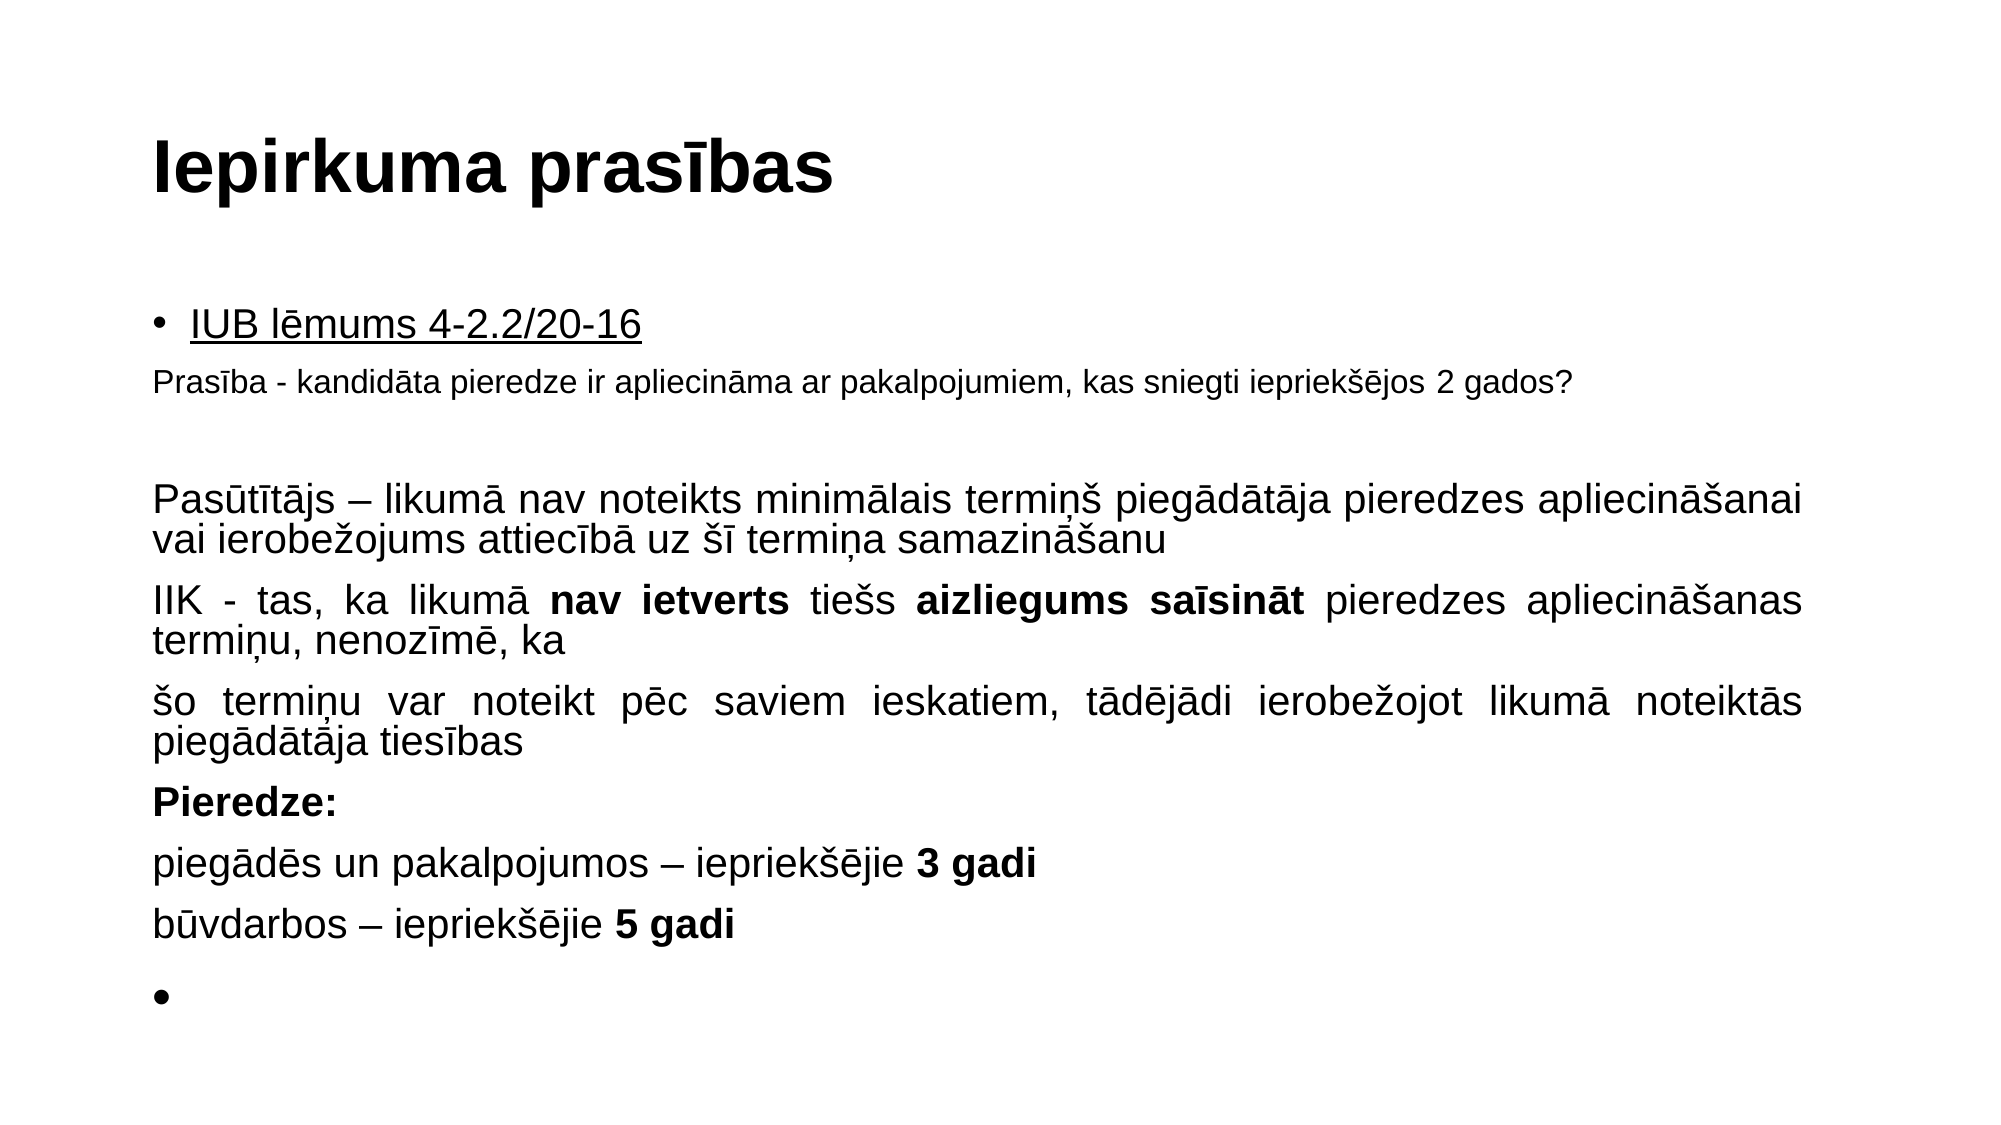

# Iepirkuma prasības
IUB lēmums 4-2.2/20-16
Prasība - kandidāta pieredze ir apliecināma ar pakalpojumiem, kas sniegti iepriekšējos 2 gados?
Pasūtītājs – likumā nav noteikts minimālais termiņš piegādātāja pieredzes apliecināšanai vai ierobežojums attiecībā uz šī termiņa samazināšanu
IIK - tas, ka likumā nav ietverts tiešs aizliegums saīsināt pieredzes apliecināšanas termiņu, nenozīmē, ka
šo termiņu var noteikt pēc saviem ieskatiem, tādējādi ierobežojot likumā noteiktās piegādātāja tiesības
Pieredze:
piegādēs un pakalpojumos – iepriekšējie 3 gadi
būvdarbos – iepriekšējie 5 gadi